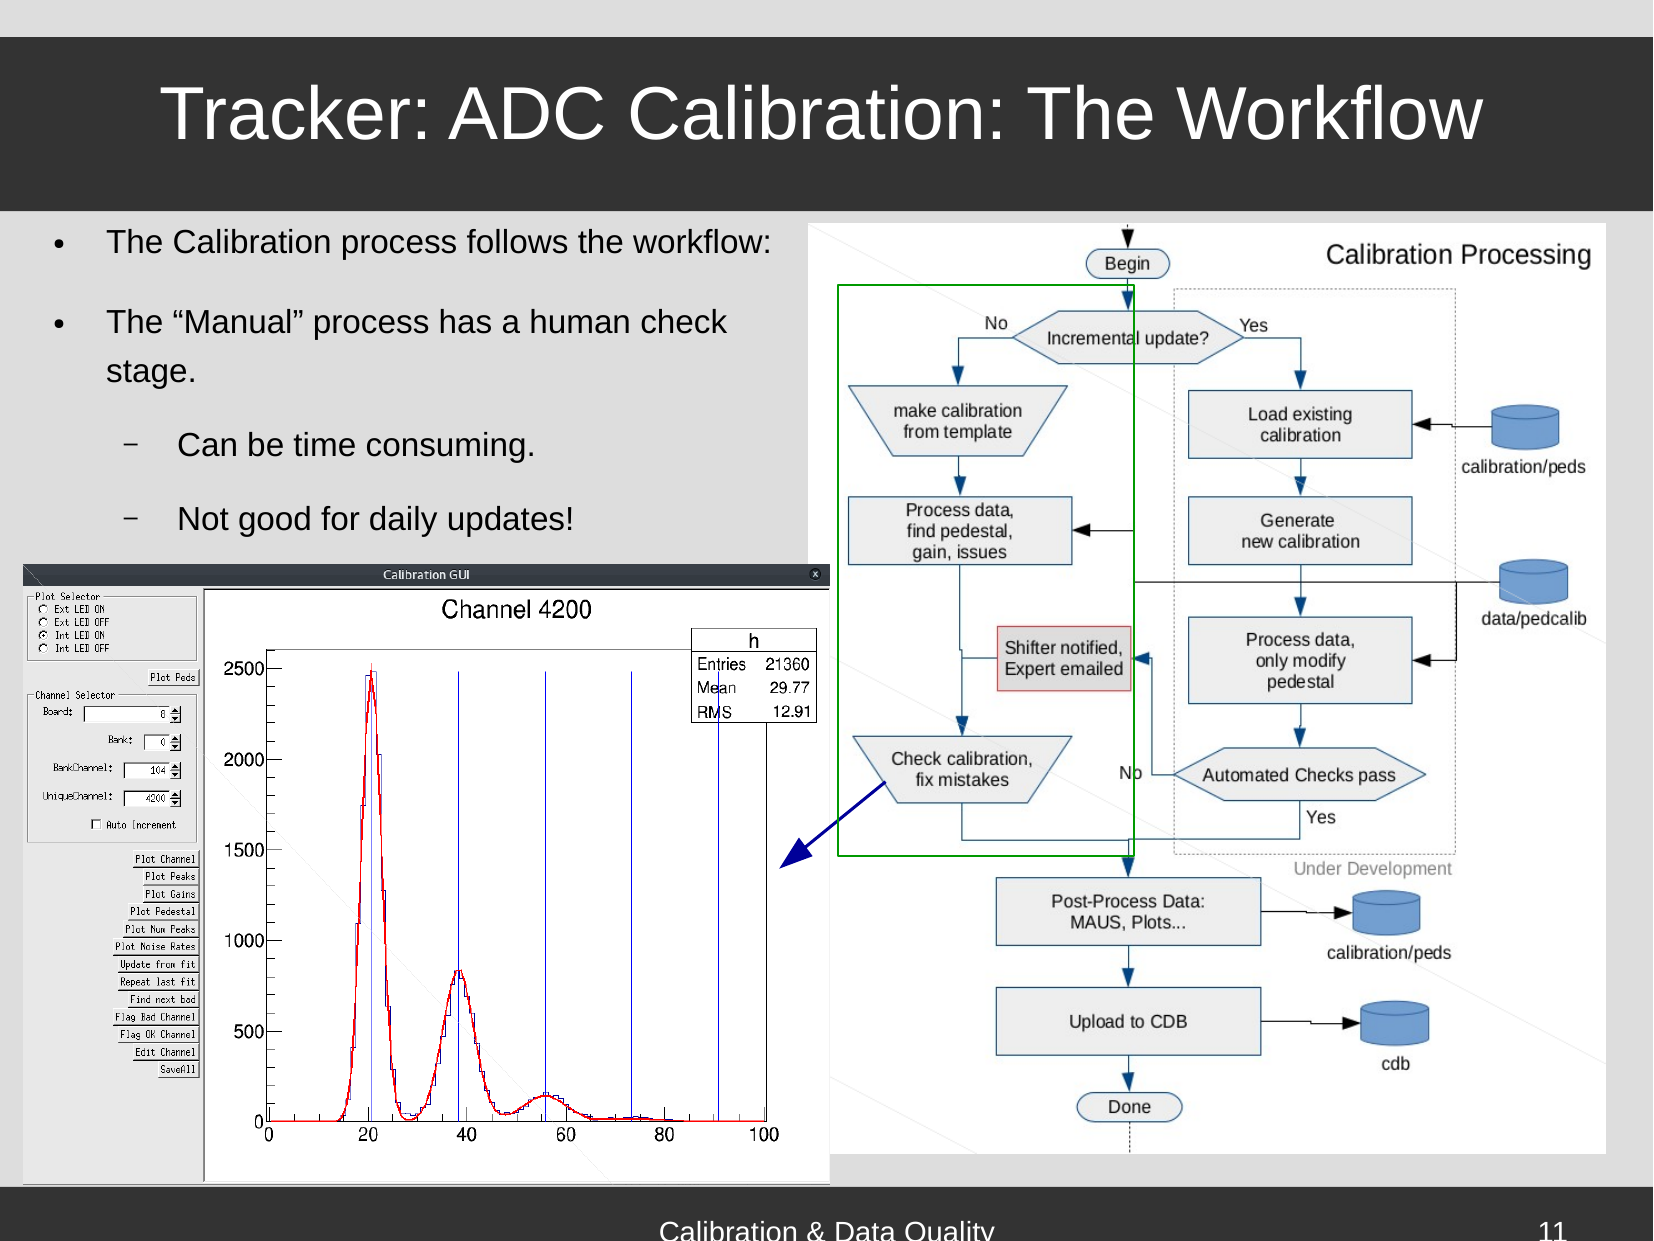

Tracker: ADC Calibration: The Workflow
The Calibration process follows the workflow:
●
The “Manual” process has a human check
●
stage.
Can be time consuming.
–
Not good for daily updates!
–
Calibration & Data Quality
11